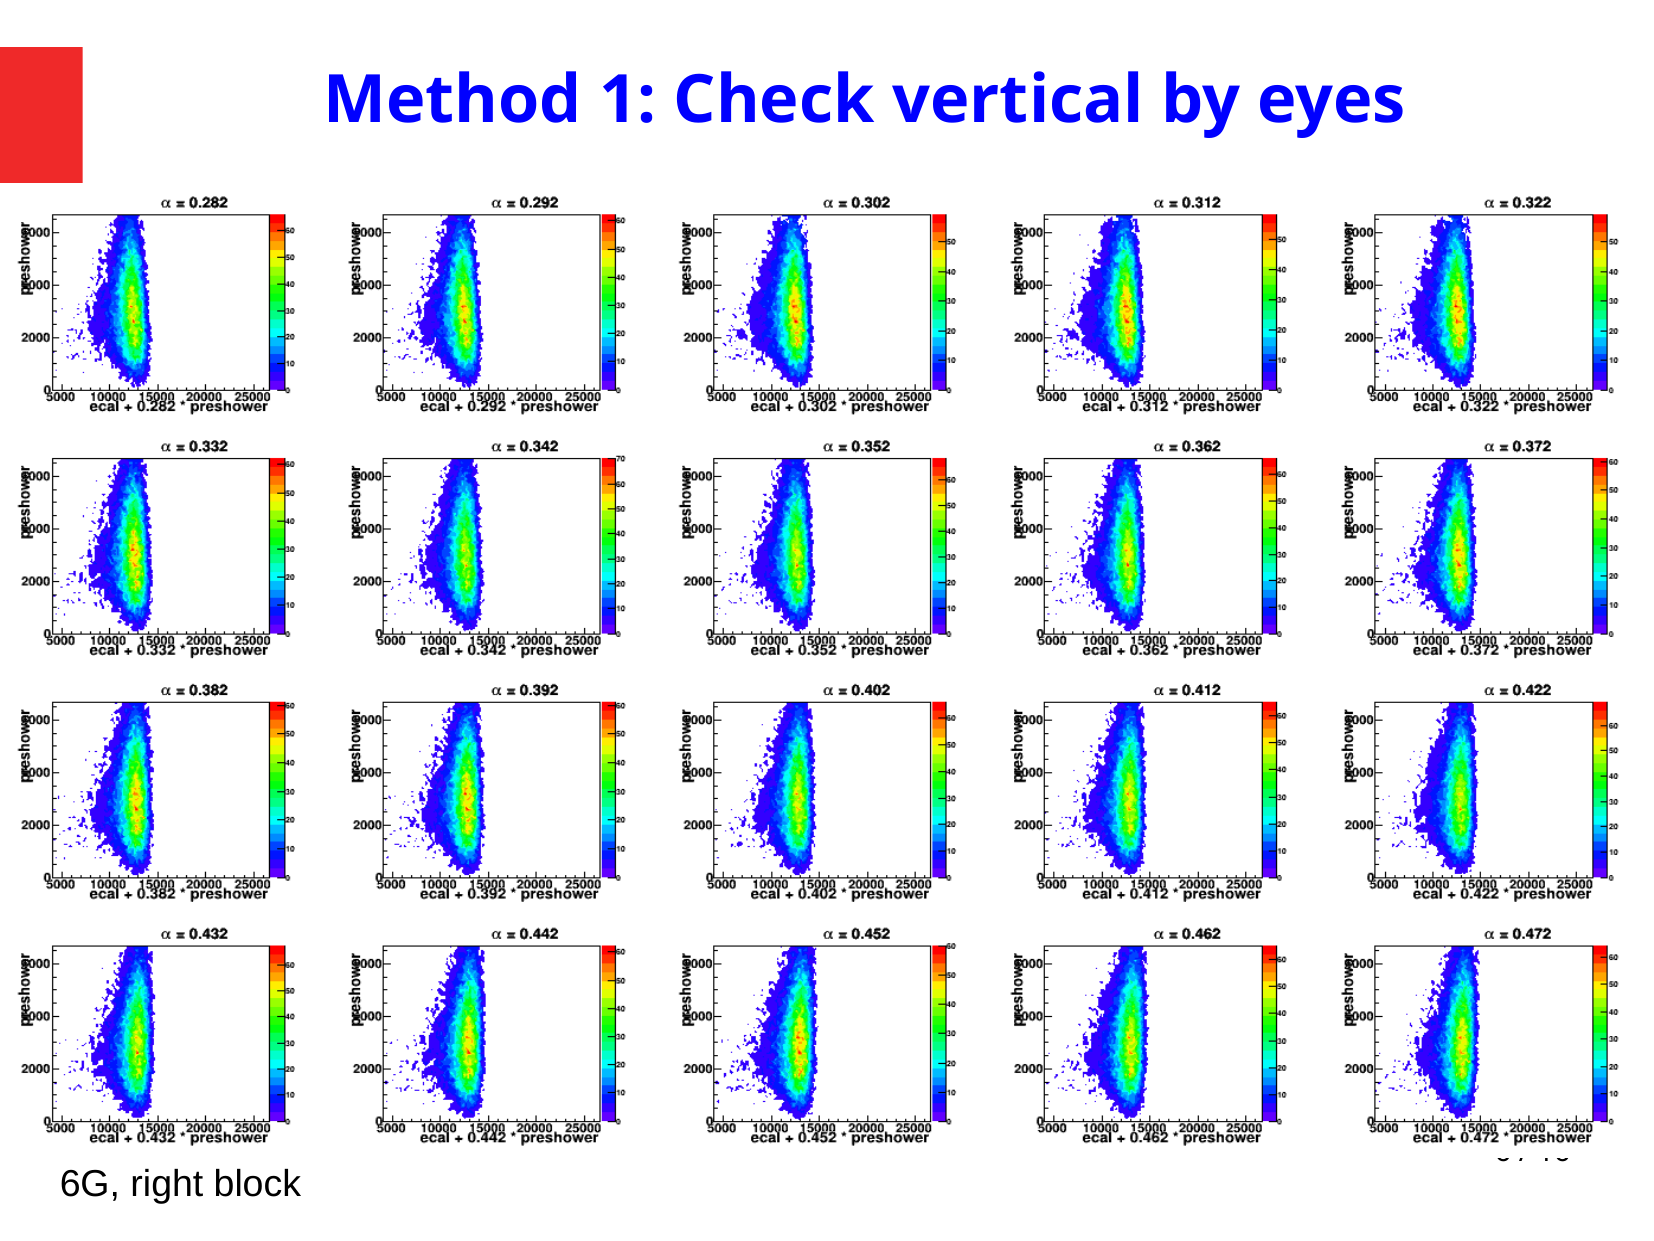

# Method 1: Check vertical by eyes
1
6
6G, right block